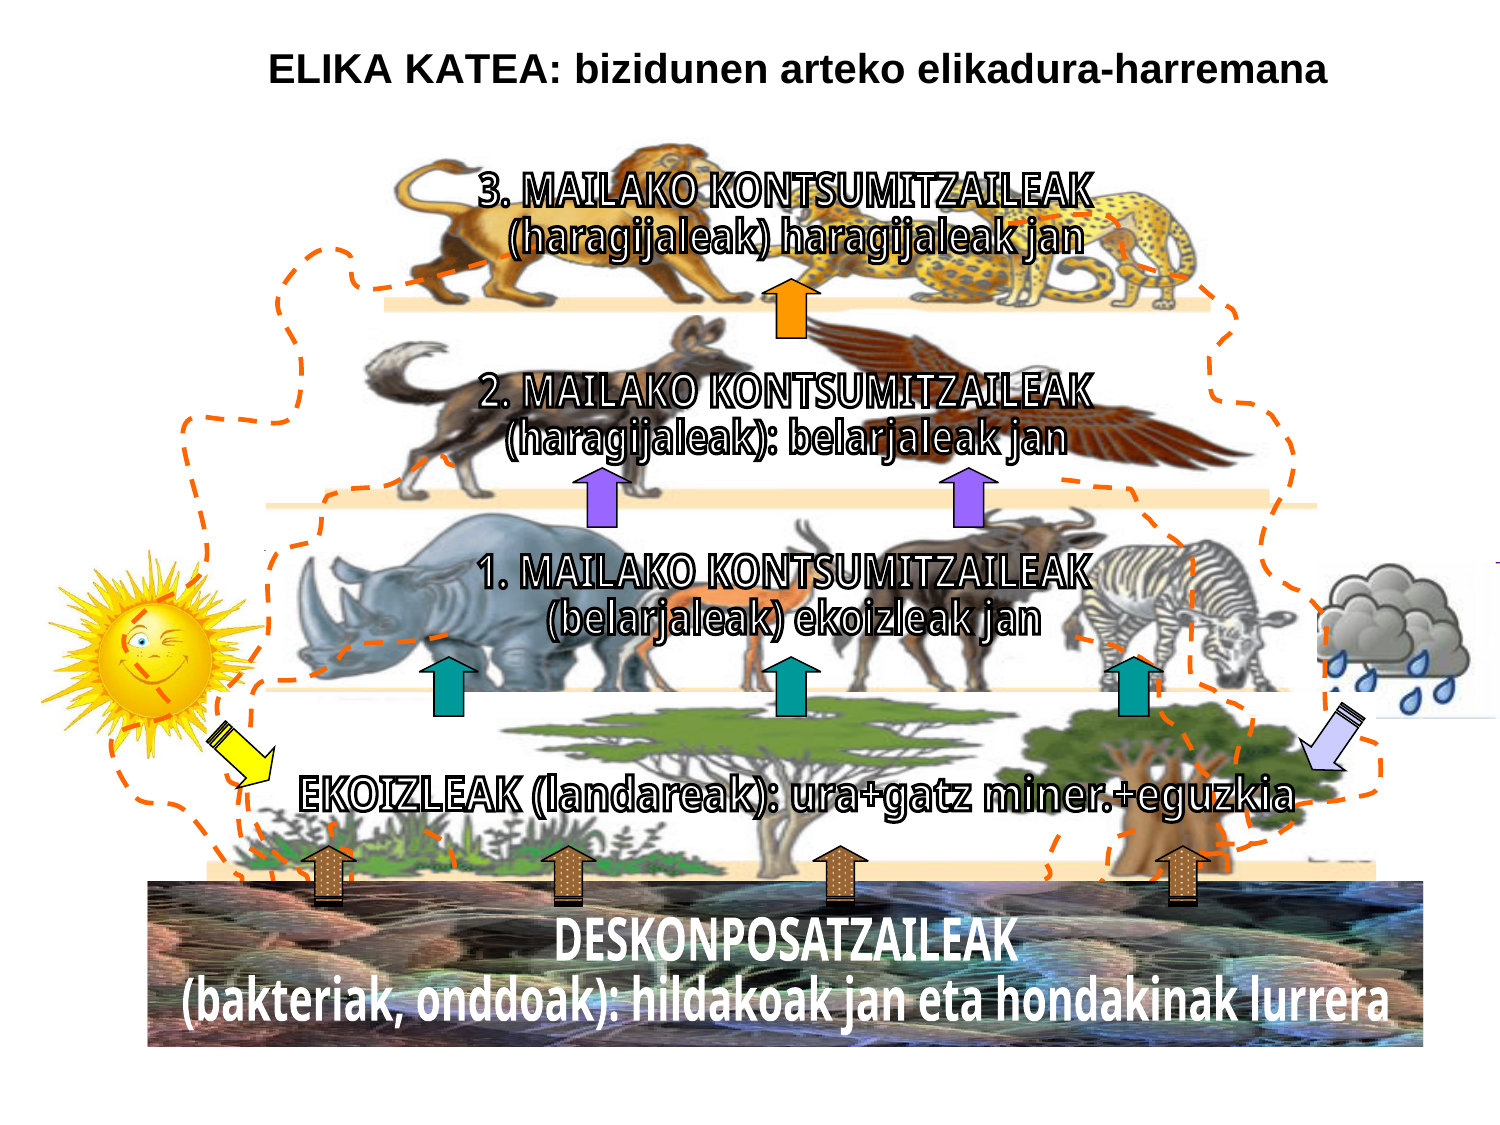

ELIKA KATEA: bizidunen arteko elikadura-harremana
3. MAILAKO KONTSUMITZAILEAK
 (haragijaleak) haragijaleak jan
2. MAILAKO KONTSUMITZAILEAK
(haragijaleak): belarjaleak jan
1. MAILAKO KONTSUMITZAILEAK
 (belarjaleak) ekoizleak jan
EKOIZLEAK (landareak): ura+gatz miner.+eguzkia
DESKONPOSATZAILEAK
(bakteriak, onddoak): hildakoak jan eta hondakinak lurrera